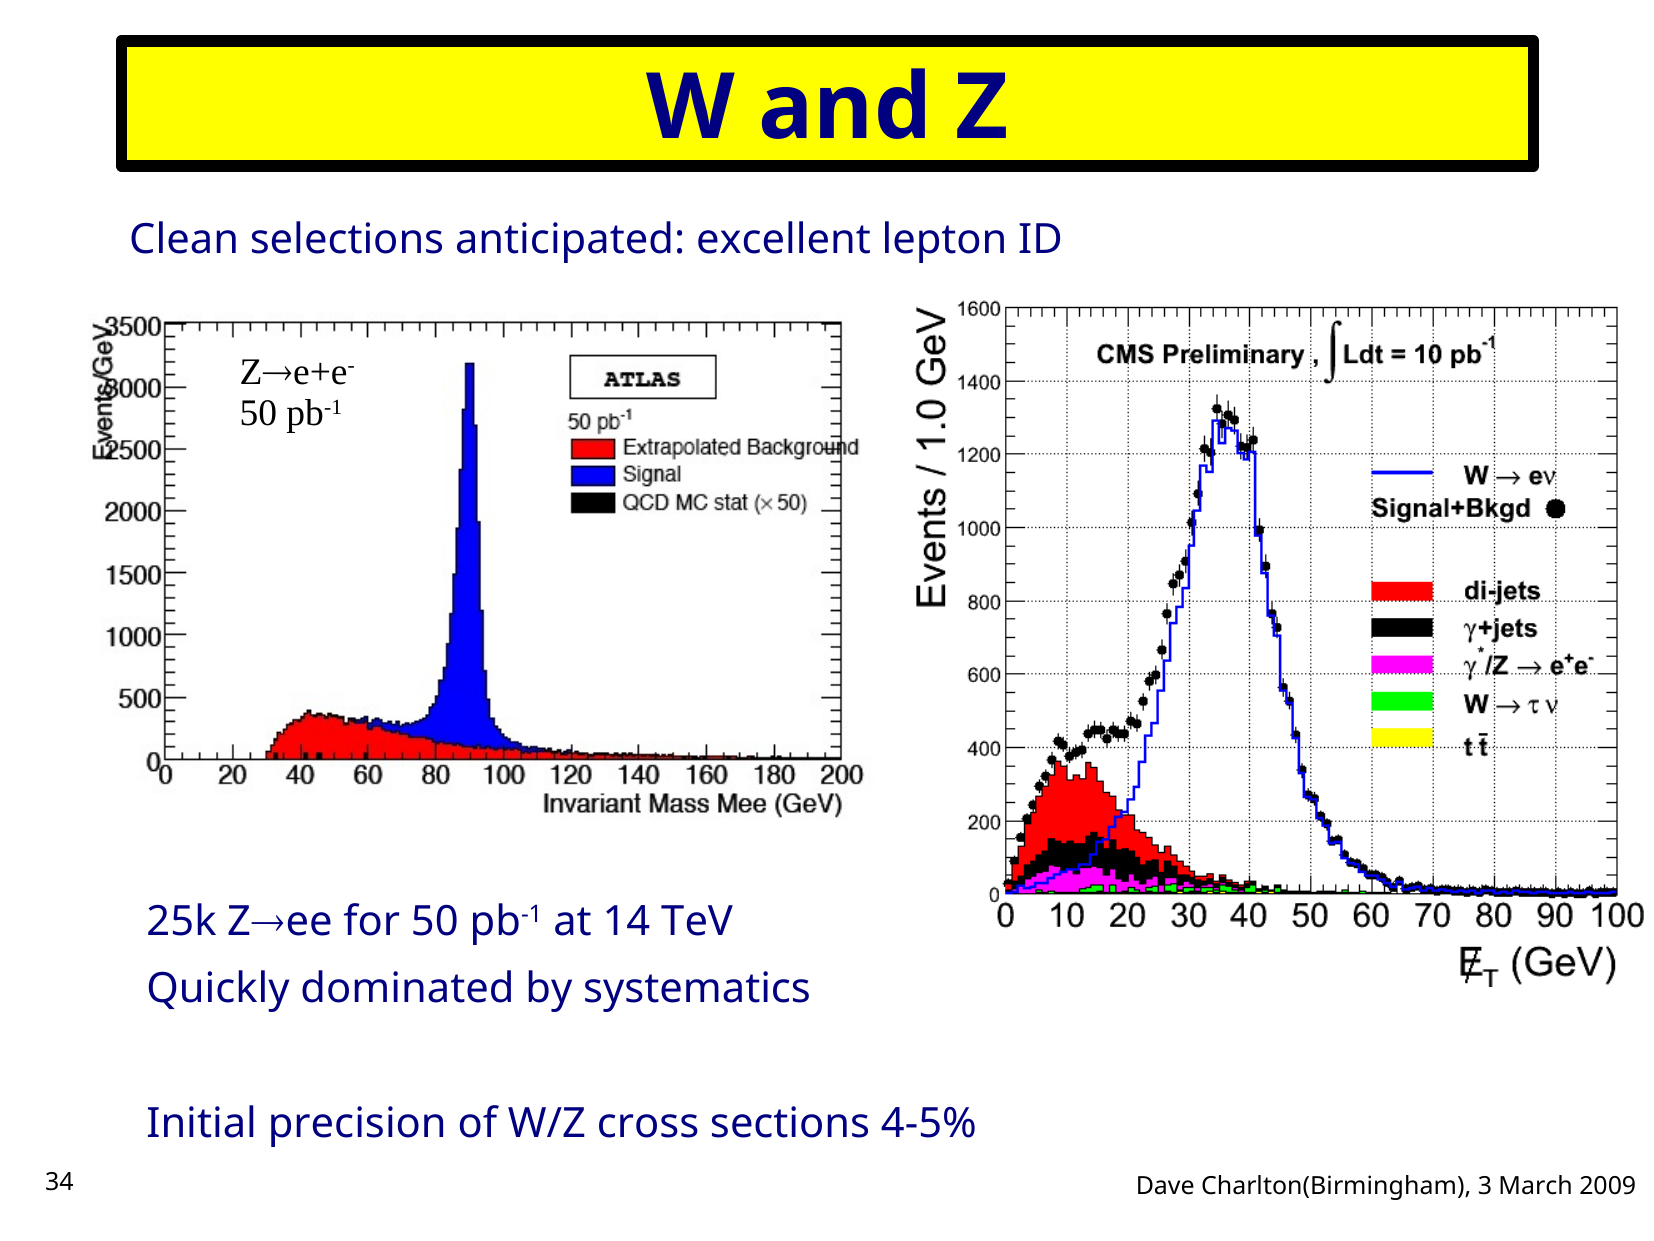

# W and Z
Clean selections anticipated: excellent lepton ID
Ze+e-
50 pb-1
25k Zee for 50 pb-1 at 14 TeV
Quickly dominated by systematics
Initial precision of W/Z cross sections 4-5%
34